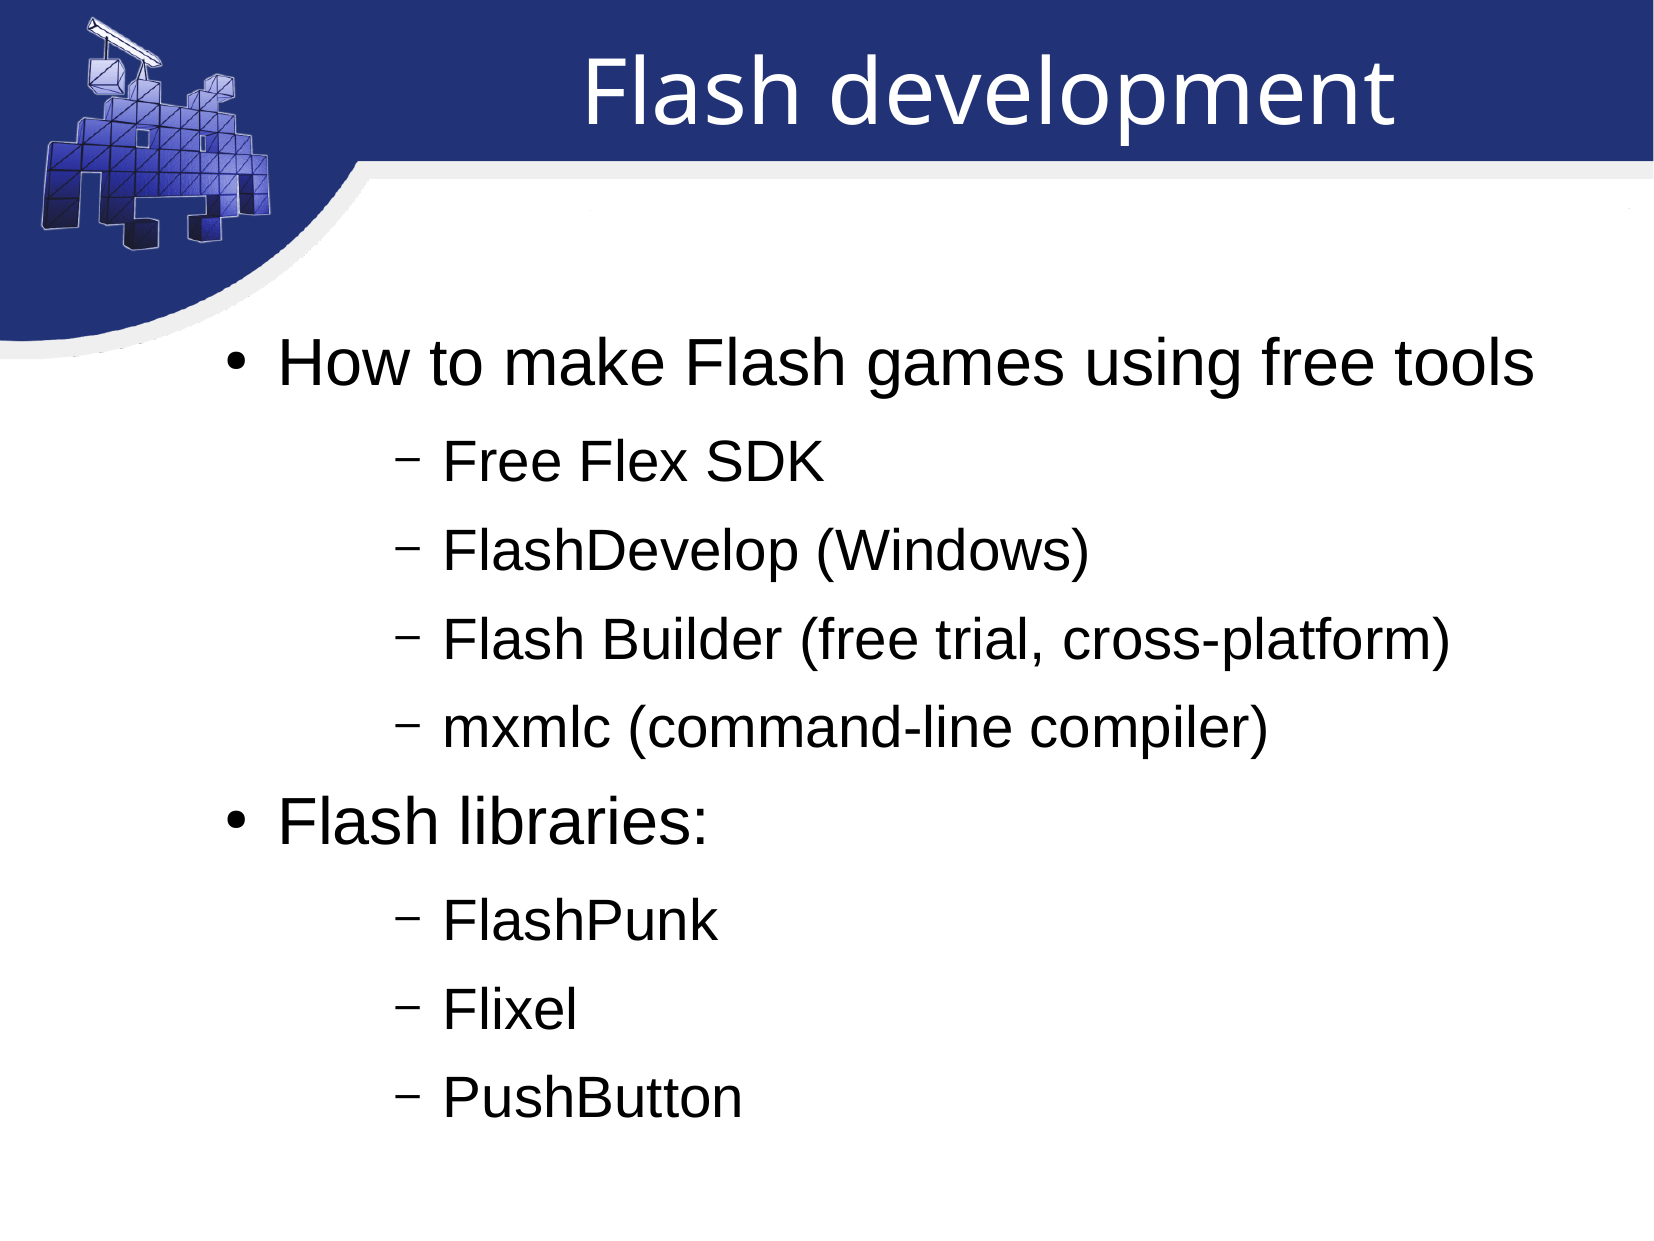

# Flash development
How to make Flash games using free tools
Free Flex SDK
FlashDevelop (Windows)
Flash Builder (free trial, cross-platform)
mxmlc (command-line compiler)
Flash libraries:
FlashPunk
Flixel
PushButton